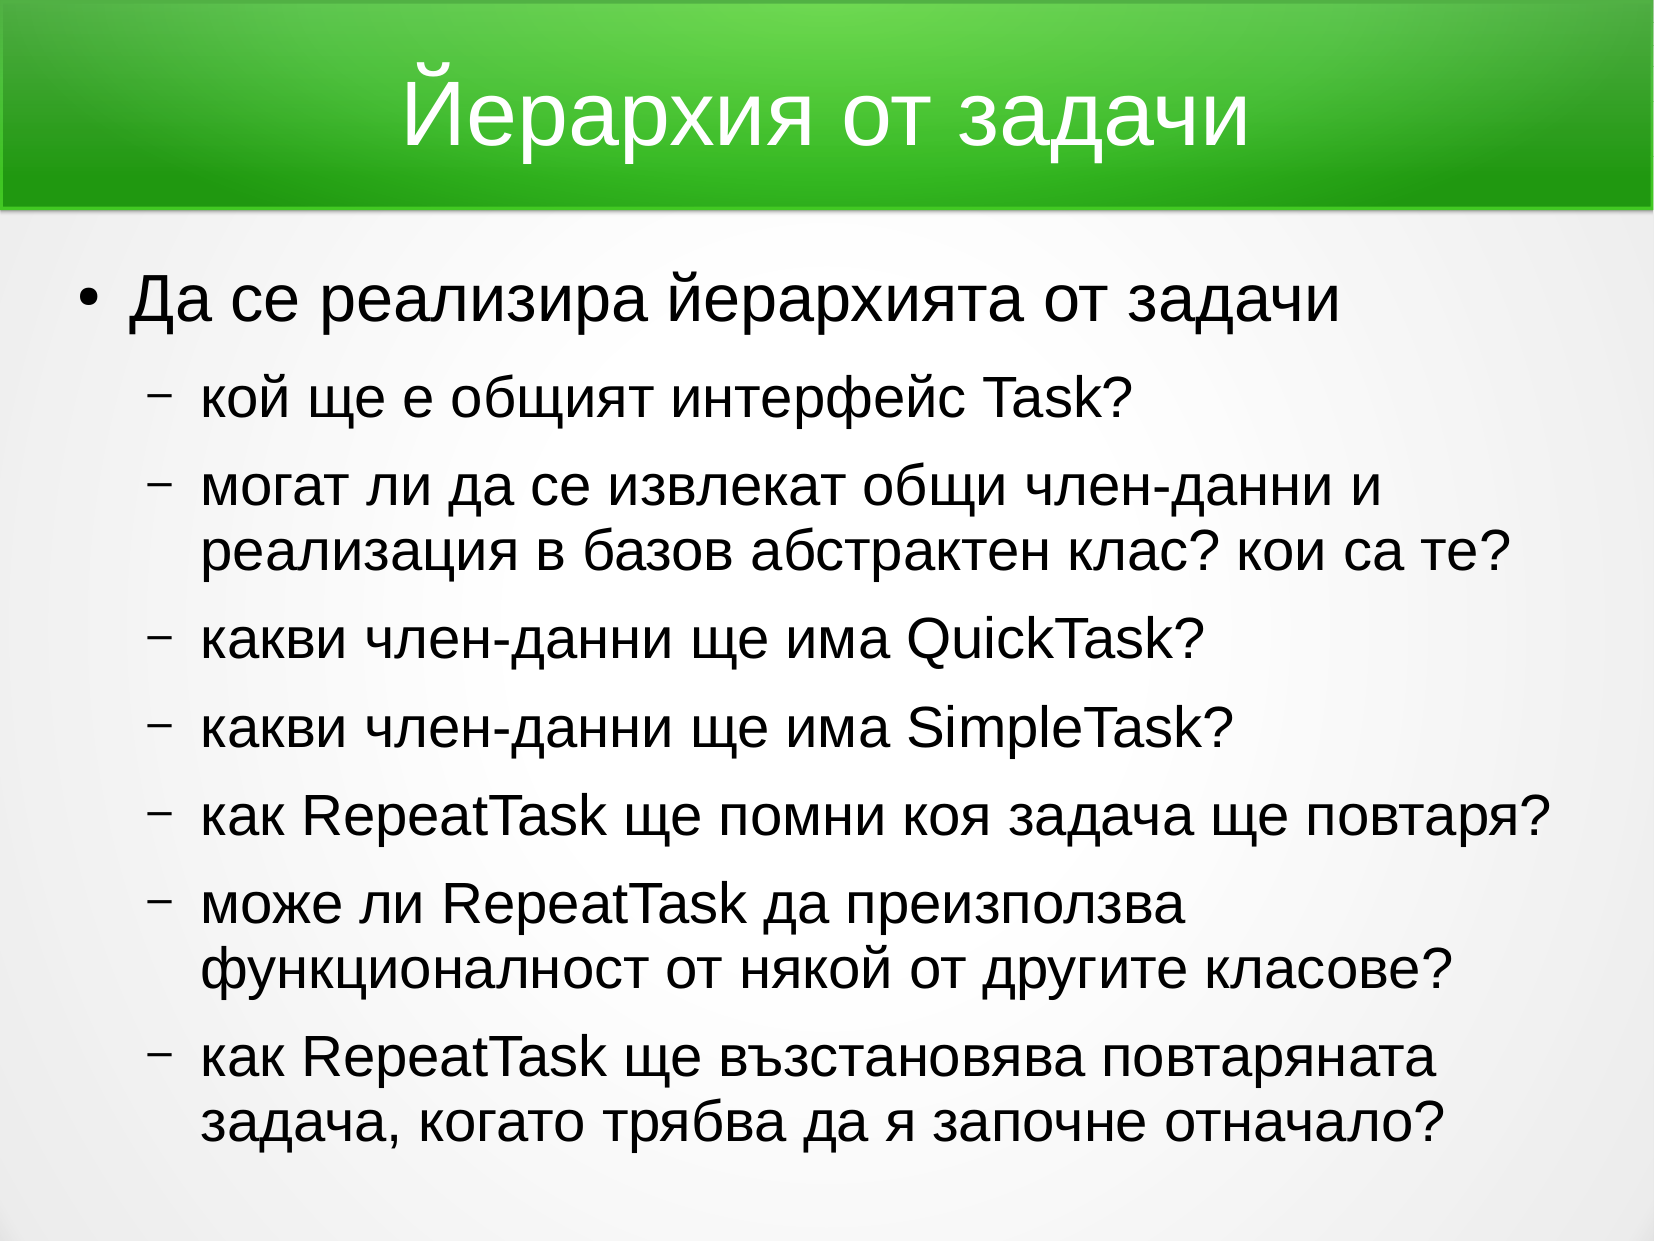

# Йерархия от задачи
Да се реализира йерархията от задачи
кой ще е общият интерфейс Task?
могат ли да се извлекат общи член-данни и реализация в базов абстрактен клас? кои са те?
какви член-данни ще има QuickTask?
какви член-данни ще има SimpleTask?
как RepeatTask ще помни коя задача ще повтаря?
може ли RepeatTask да преизползва функционалност от някой от другите класове?
как RepeatTask ще възстановява повтаряната задача, когато трябва да я започне отначало?